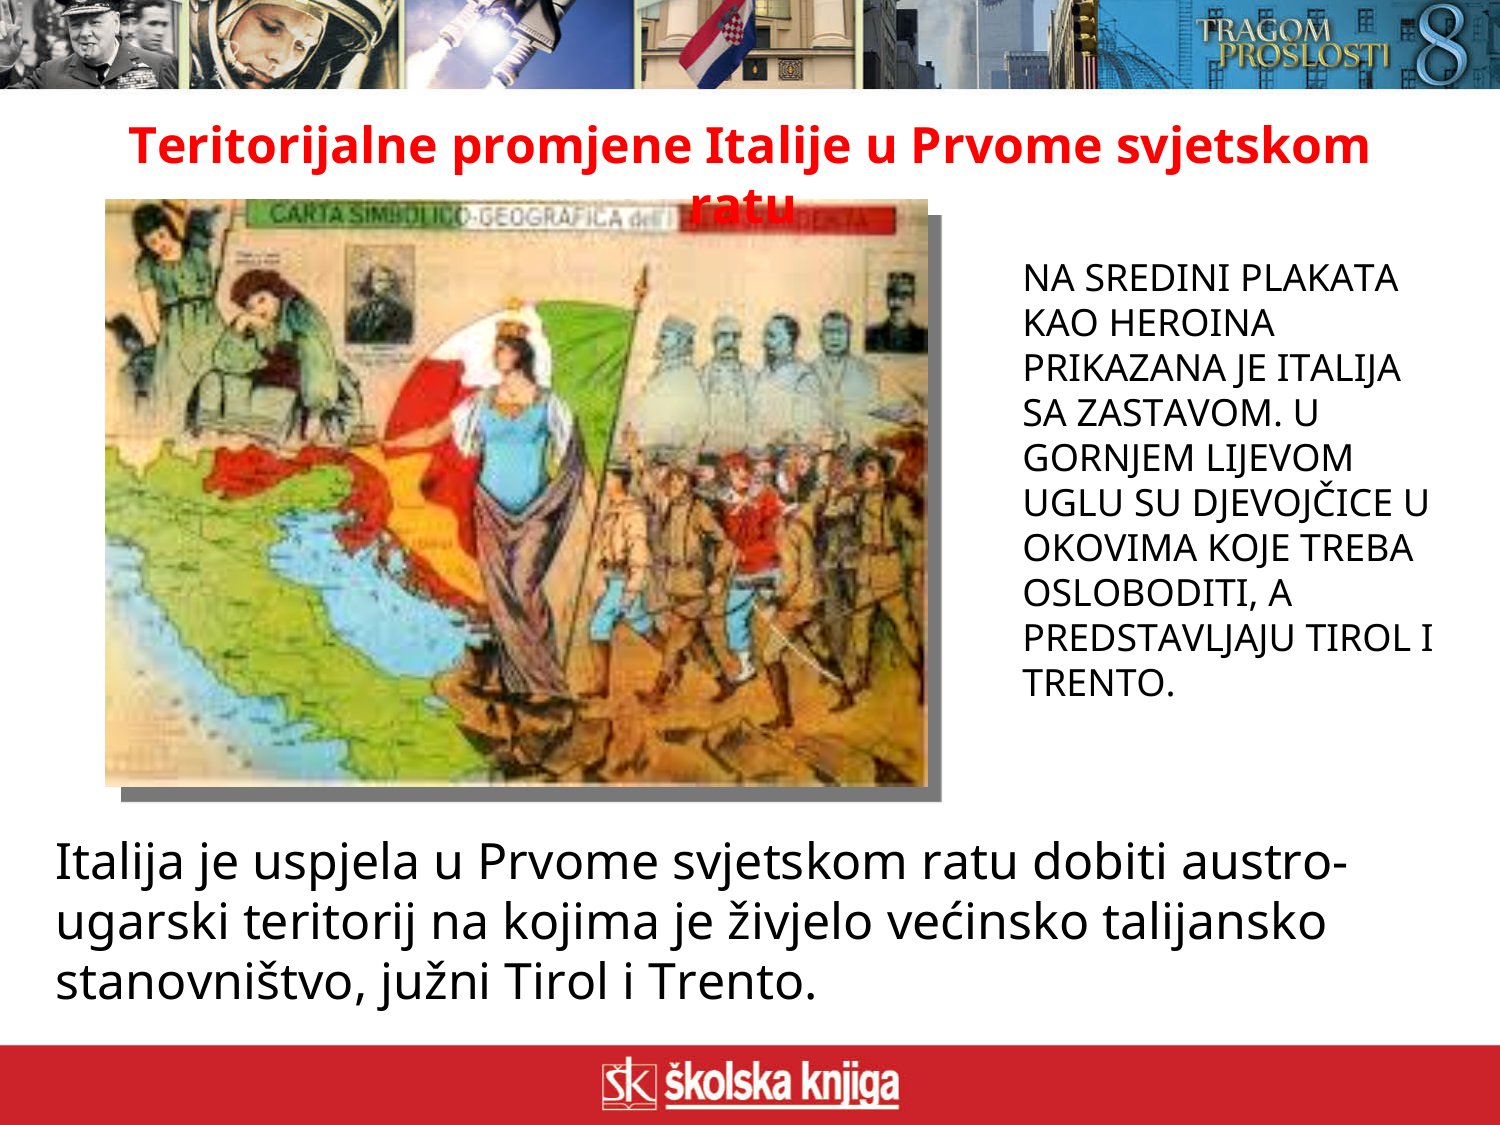

Teritorijalne promjene Italije u Prvome svjetskom ratu
NA SREDINI PLAKATA KAO HEROINA PRIKAZANA JE ITALIJA SA ZASTAVOM. U GORNJEM LIJEVOM UGLU SU DJEVOJČICE U OKOVIMA KOJE TREBA OSLOBODITI, A PREDSTAVLJAJU TIROL I TRENTO.
Italija je uspjela u Prvome svjetskom ratu dobiti austro-ugarski teritorij na kojima je živjelo većinsko talijansko stanovništvo, južni Tirol i Trento.